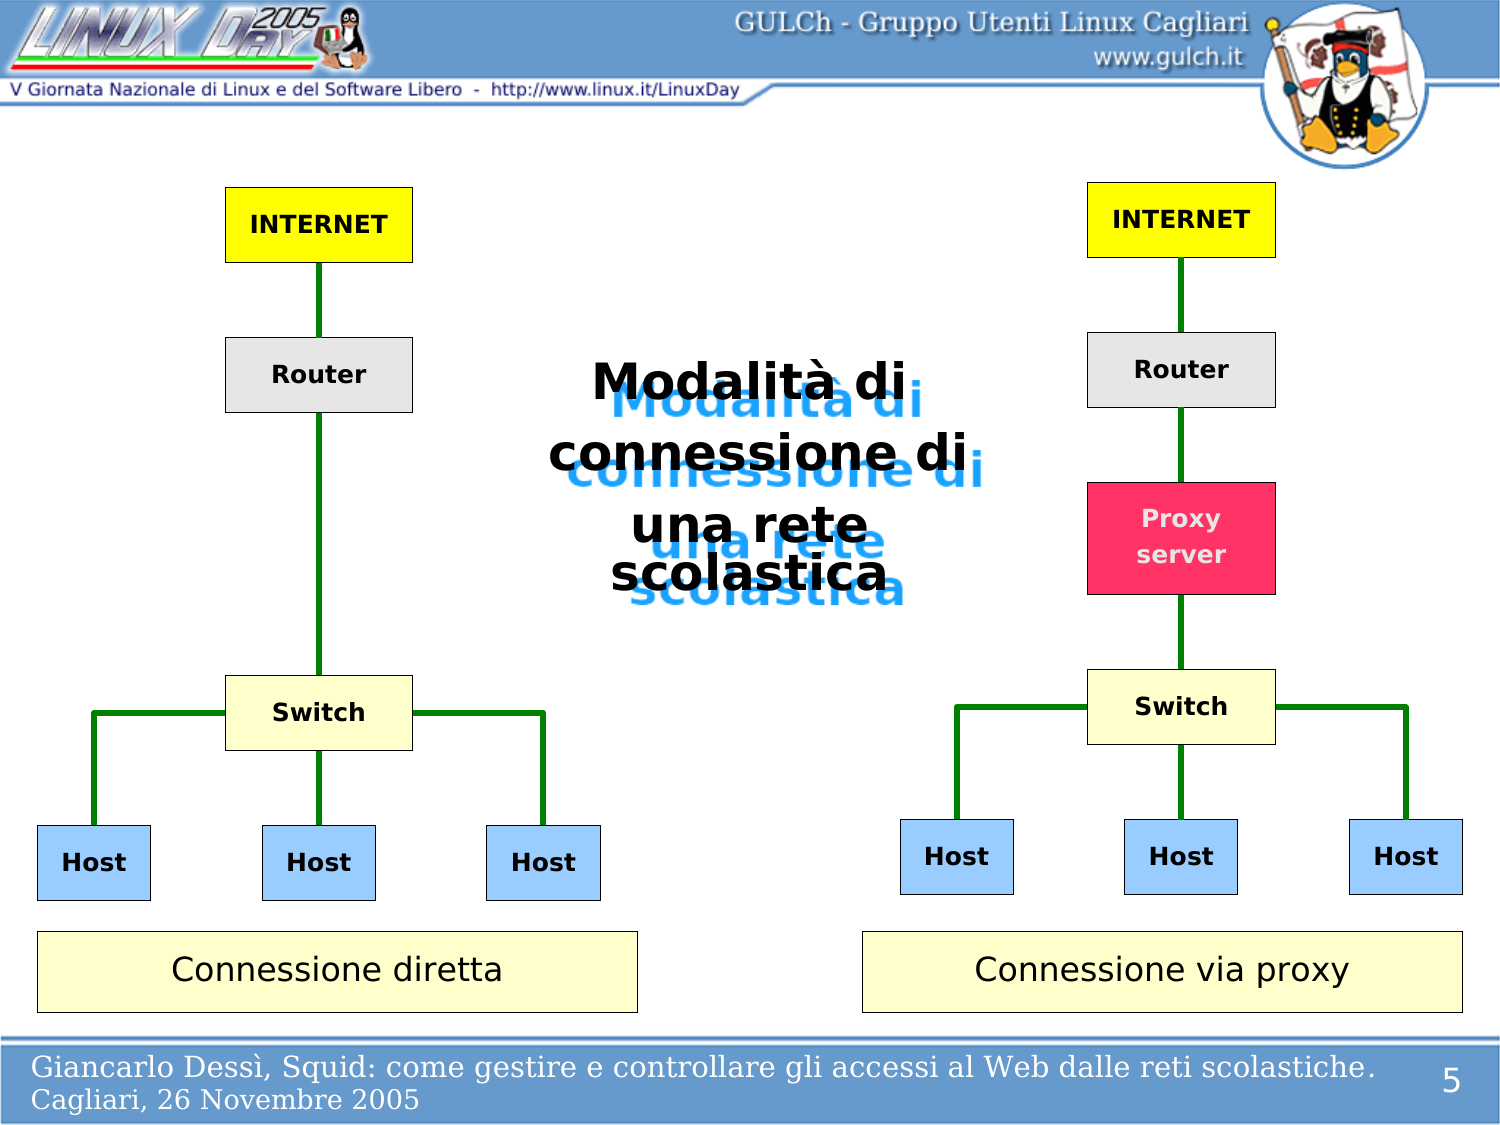

INTERNET
INTERNET
Router
Router
Modalità di
 connessione di
una rete scolastica
Proxy
server
Switch
Switch
Host
Host
Host
Host
Host
Host
Connessione diretta
Connessione via proxy